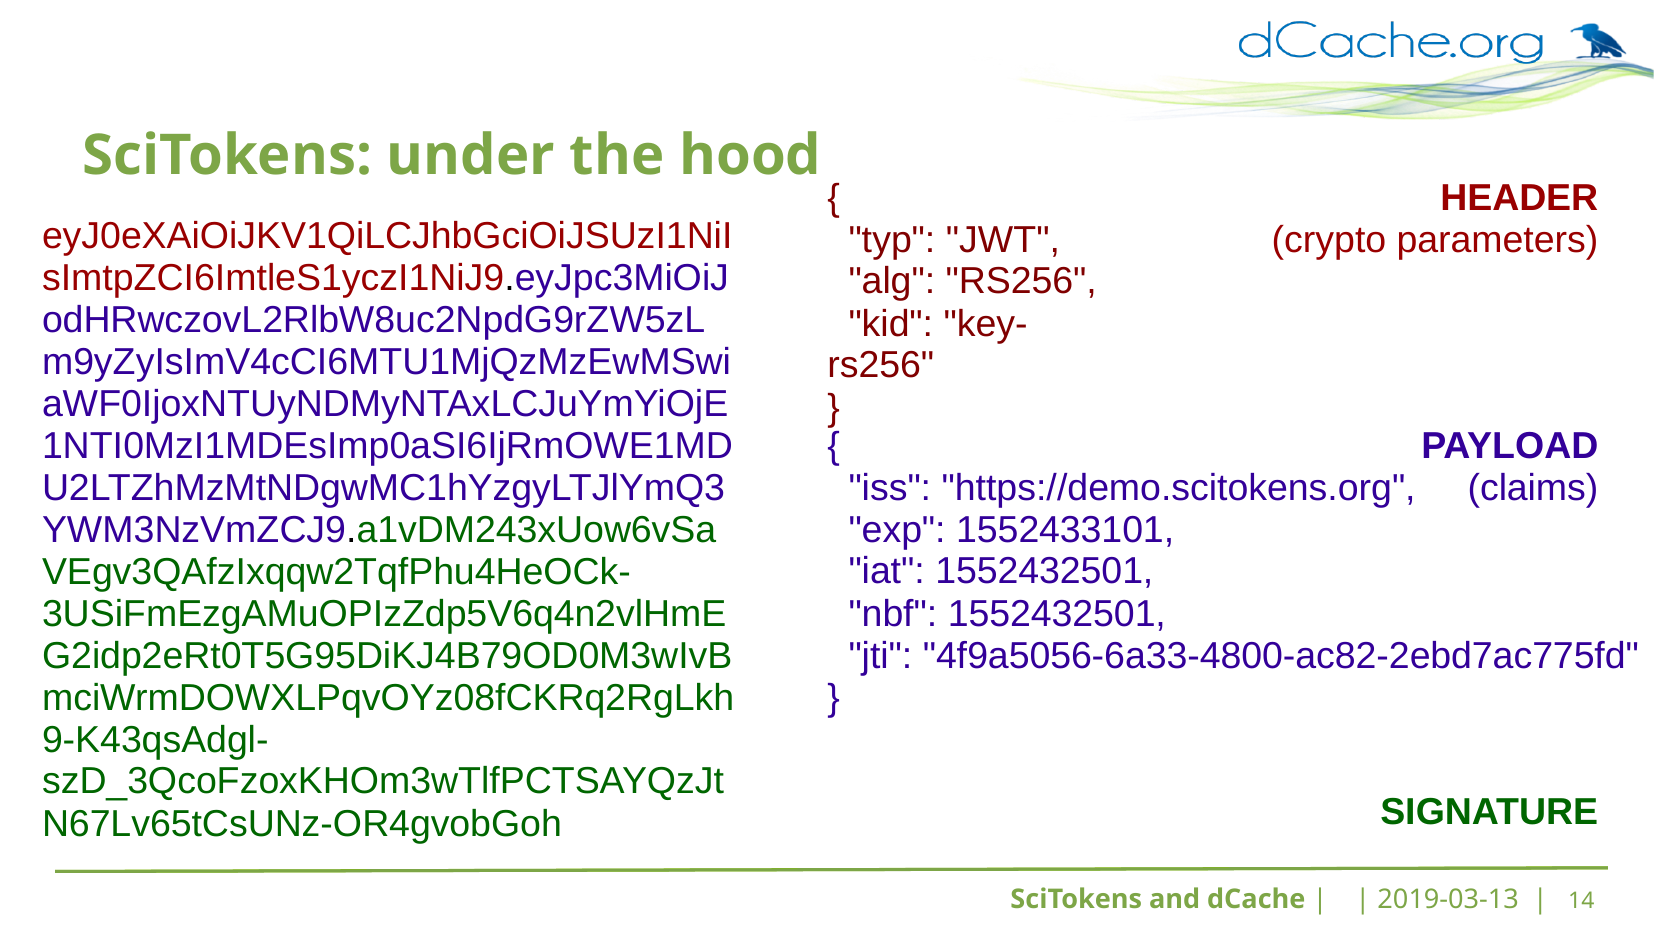

# SciTokens: under the hood
{
 "typ": "JWT",
 "alg": "RS256",
 "kid": "key-rs256"
}
HEADER
(crypto parameters)
eyJ0eXAiOiJKV1QiLCJhbGciOiJSUzI1NiIsImtpZCI6ImtleS1yczI1NiJ9.eyJpc3MiOiJodHRwczovL2RlbW8uc2NpdG9rZW5zLm9yZyIsImV4cCI6MTU1MjQzMzEwMSwiaWF0IjoxNTUyNDMyNTAxLCJuYmYiOjE1NTI0MzI1MDEsImp0aSI6IjRmOWE1MDU2LTZhMzMtNDgwMC1hYzgyLTJlYmQ3YWM3NzVmZCJ9.a1vDM243xUow6vSaVEgv3QAfzIxqqw2TqfPhu4HeOCk-3USiFmEzgAMuOPIzZdp5V6q4n2vlHmEG2idp2eRt0T5G95DiKJ4B79OD0M3wIvBmciWrmDOWXLPqvOYz08fCKRq2RgLkh9-K43qsAdgl-szD_3QcoFzoxKHOm3wTlfPCTSAYQzJtN67Lv65tCsUNz-OR4gvobGoh
{
 "iss": "https://demo.scitokens.org",
 "exp": 1552433101,
 "iat": 1552432501,
 "nbf": 1552432501,
 "jti": "4f9a5056-6a33-4800-ac82-2ebd7ac775fd"
}
PAYLOAD
(claims)
SIGNATURE